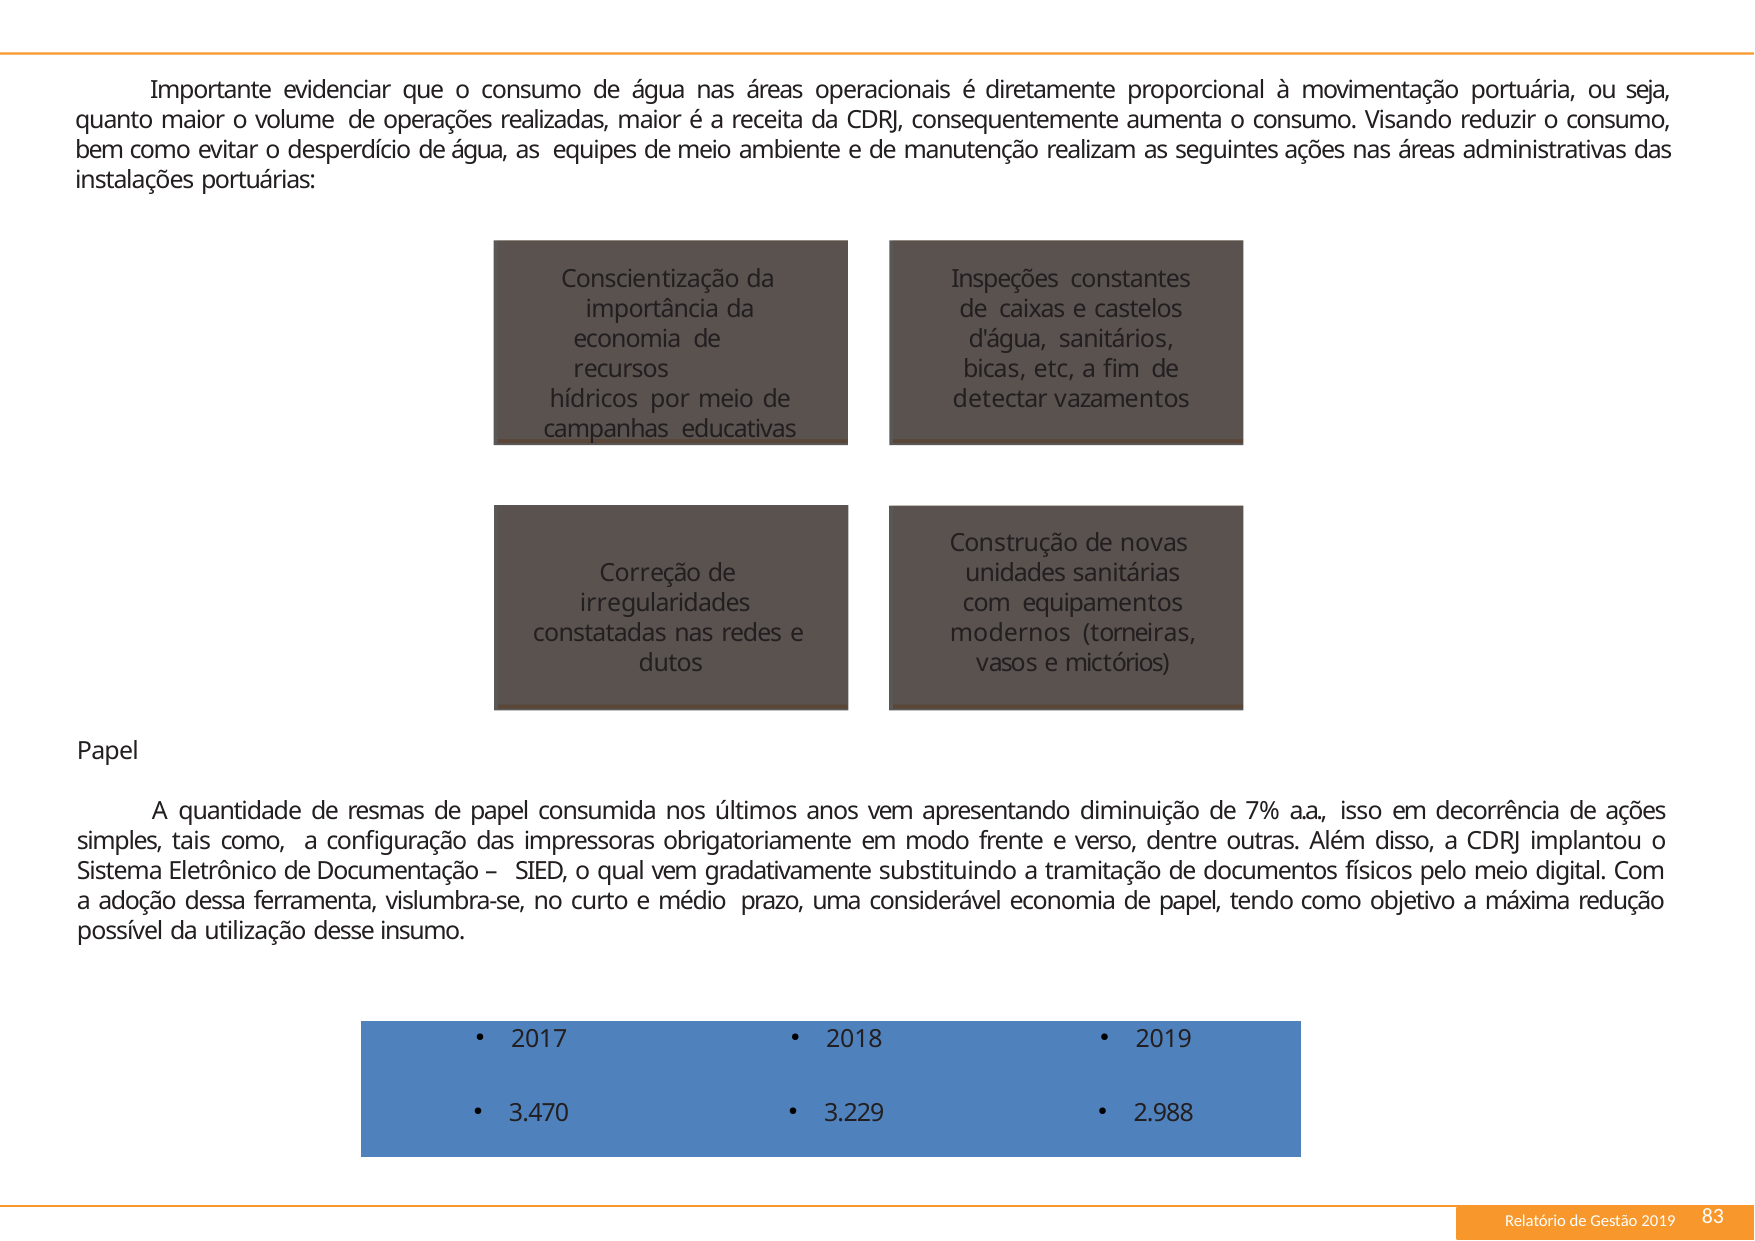

Importante evidenciar que o consumo de água nas áreas operacionais é diretamente proporcional à movimentação portuária, ou seja, quanto maior o volume de operações realizadas, maior é a receita da CDRJ, consequentemente aumenta o consumo. Visando reduzir o consumo, bem como evitar o desperdício de água, as equipes de meio ambiente e de manutenção realizam as seguintes ações nas áreas administrativas das instalações portuárias:
Conscientização da importância da economia de	recursos	hídricos por meio de campanhas educativas
Inspeções constantes de caixas e castelos d'água, sanitários, bicas, etc, a fim de detectar vazamentos
Correção de irregularidades constatadas nas redes e dutos
Construção de novas unidades sanitárias com equipamentos modernos (torneiras, vasos e mictórios)
Papel
A quantidade de resmas de papel consumida nos últimos anos vem apresentando diminuição de 7% a.a., isso em decorrência de ações simples, tais como, a configuração das impressoras obrigatoriamente em modo frente e verso, dentre outras. Além disso, a CDRJ implantou o Sistema Eletrônico de Documentação – SIED, o qual vem gradativamente substituindo a tramitação de documentos físicos pelo meio digital. Com a adoção dessa ferramenta, vislumbra-se, no curto e médio prazo, uma considerável economia de papel, tendo como objetivo a máxima redução possível da utilização desse insumo.
| 2017 | 2018 | 2019 |
| --- | --- | --- |
| 3.470 | 3.229 | 2.988 |
83
Relatório de Gestão 2019